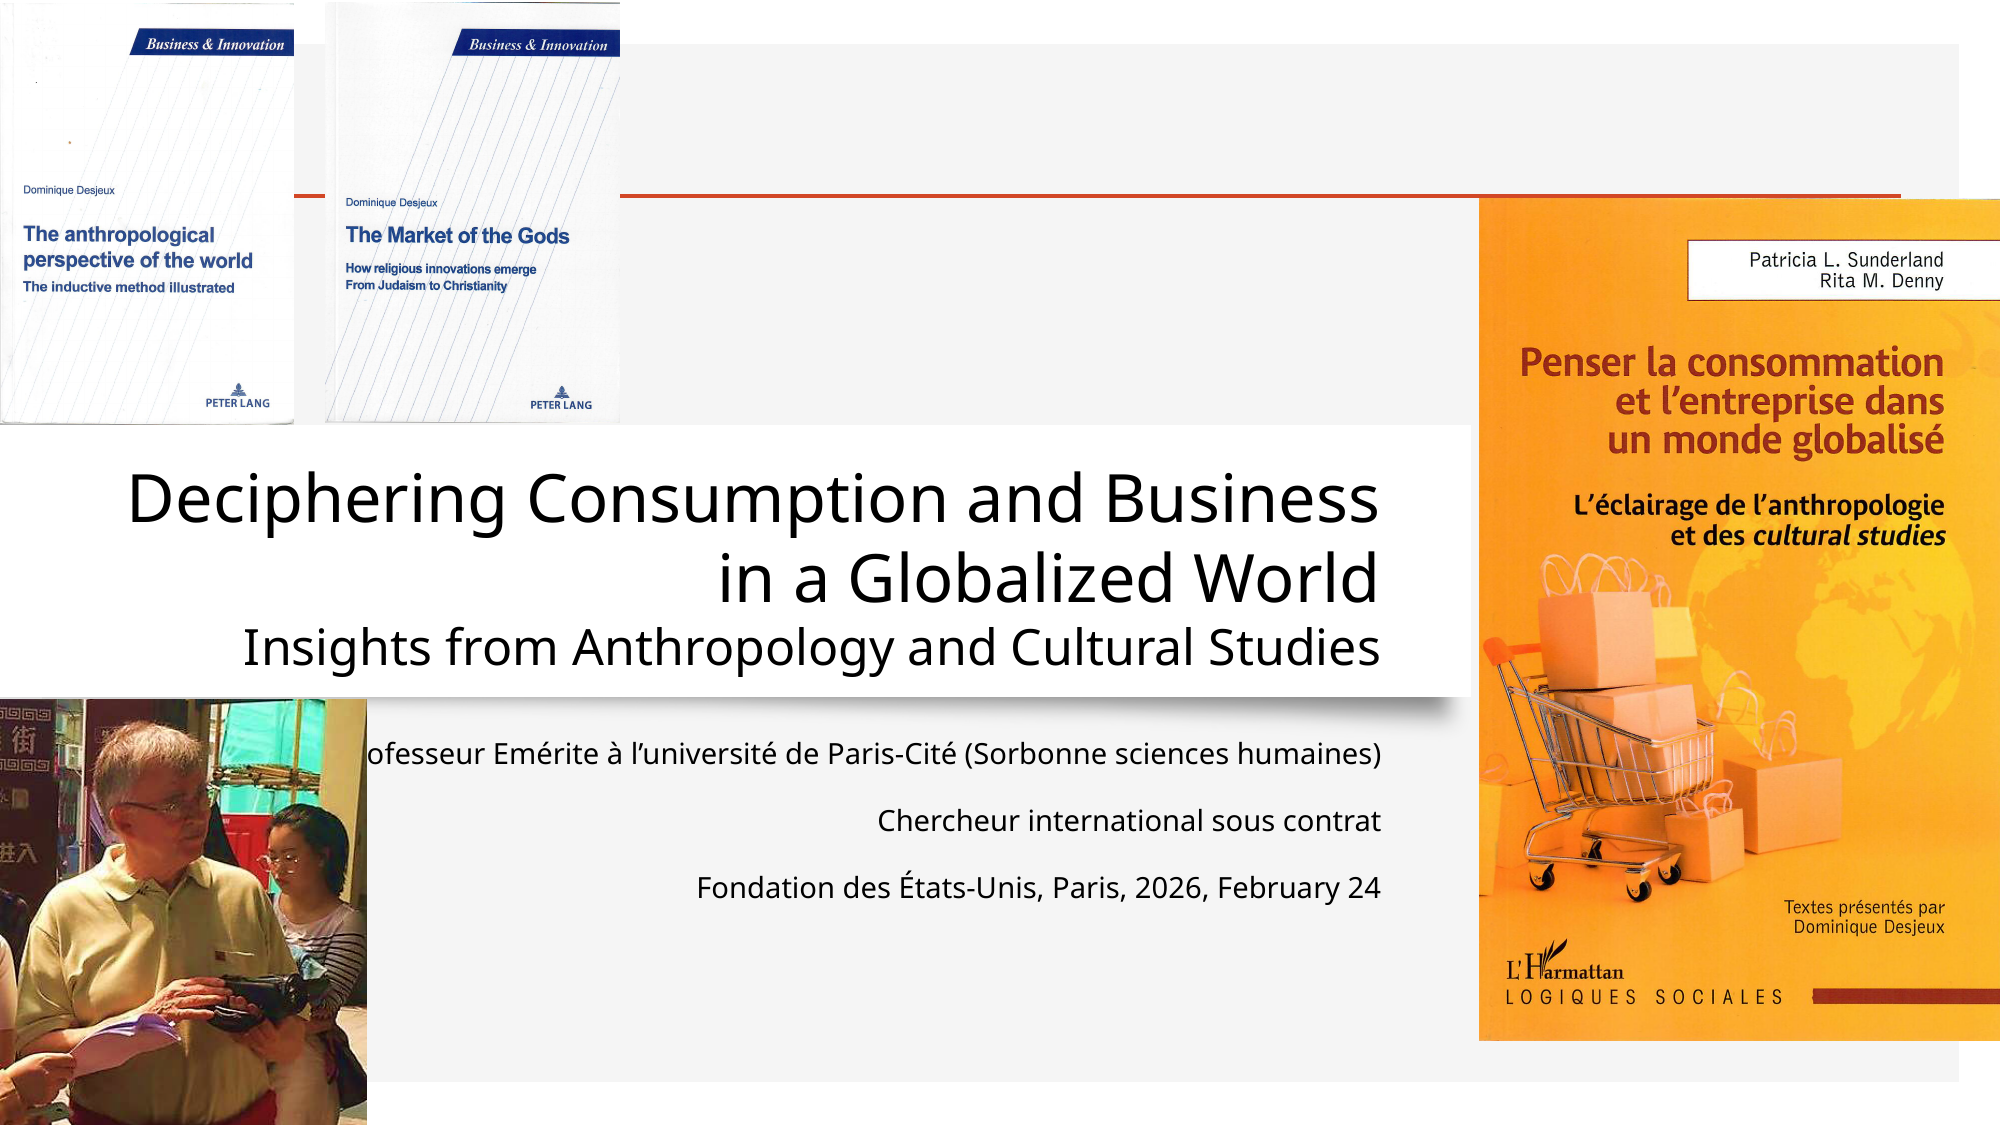

# Deciphering Consumption and Business in a Globalized World Insights from Anthropology and Cultural Studies
1
Dominique Desjeux, AnthropologueProfesseur Emérite à l’université de Paris-Cité (Sorbonne sciences humaines)
Chercheur international sous contrat
Fondation des États-Unis, Paris, 2026, February 24